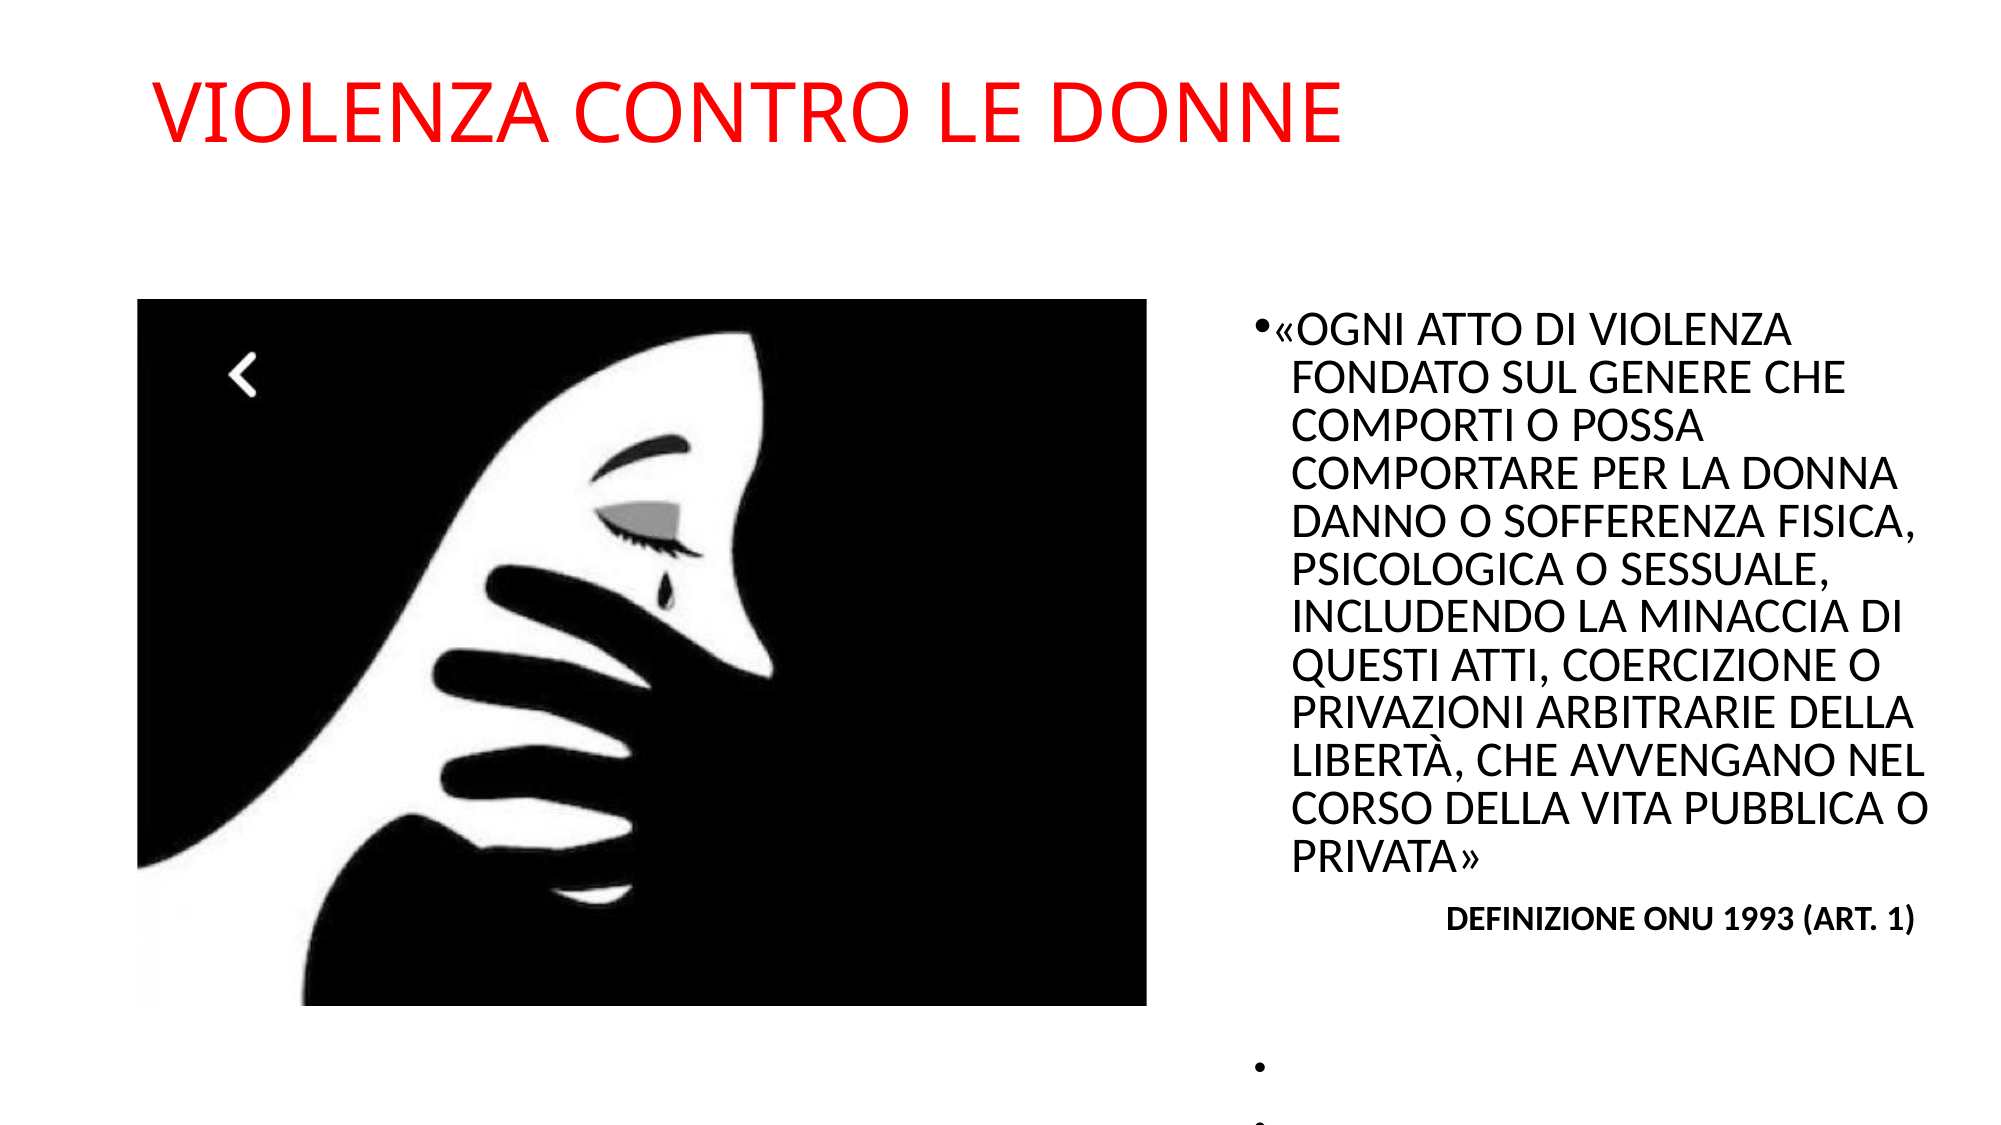

# VIOLENZA CONTRO LE DONNE
«OGNI ATTO DI VIOLENZA FONDATO SUL GENERE CHE COMPORTI O POSSA COMPORTARE PER LA DONNA DANNO O SOFFERENZA FISICA, PSICOLOGICA O SESSUALE, INCLUDENDO LA MINACCIA DI QUESTI ATTI, COERCIZIONE O PRIVAZIONI ARBITRARIE DELLA LIBERTÀ, CHE AVVENGANO NEL CORSO DELLA VITA PUBBLICA O PRIVATA»
 DEFINIZIONE ONU 1993 (ART. 1)